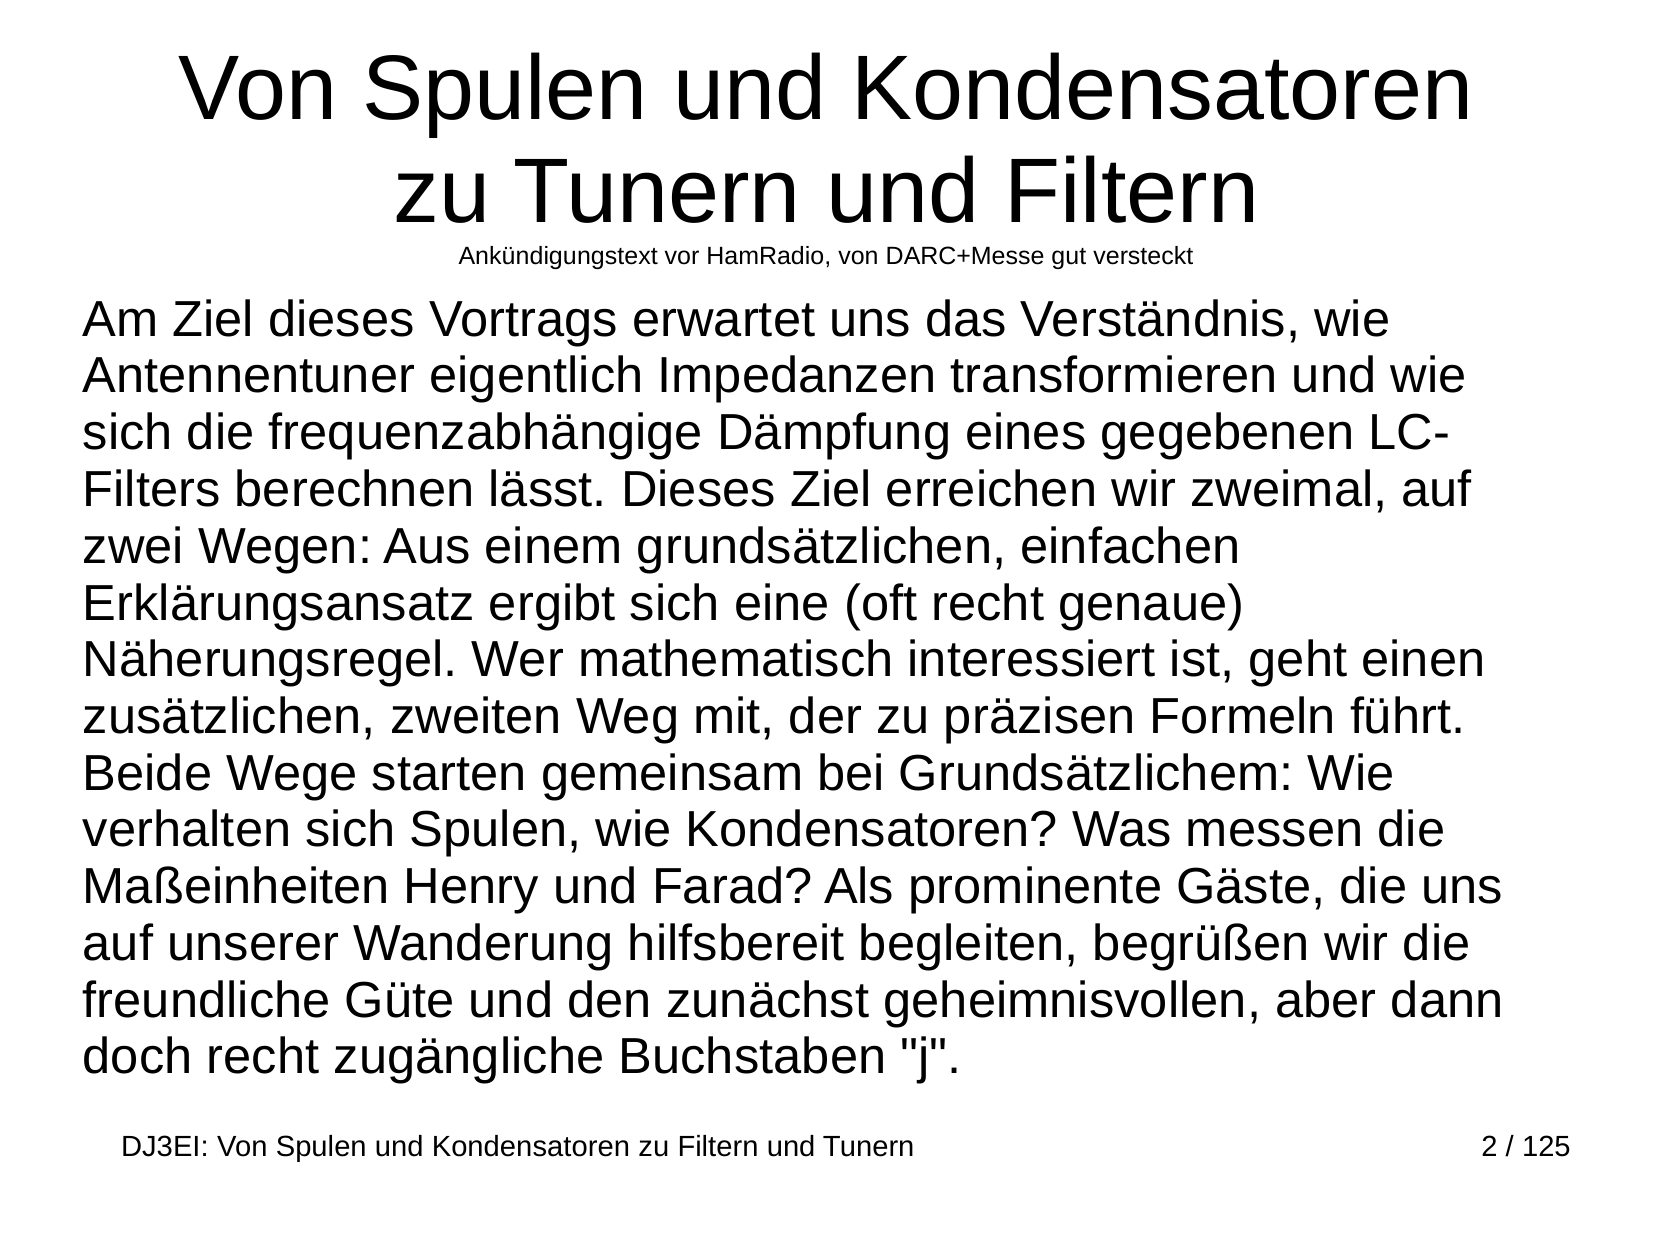

# Von Spulen und Kondensatoren zu Tunern und Filtern Ankündigungstext vor HamRadio, von DARC+Messe gut versteckt
Am Ziel dieses Vortrags erwartet uns das Verständnis, wie Antennentuner eigentlich Impedanzen transformieren und wie sich die frequenzabhängige Dämpfung eines gegebenen LC-Filters berechnen lässt. Dieses Ziel erreichen wir zweimal, auf zwei Wegen: Aus einem grundsätzlichen, einfachen Erklärungsansatz ergibt sich eine (oft recht genaue) Näherungsregel. Wer mathematisch interessiert ist, geht einen zusätzlichen, zweiten Weg mit, der zu präzisen Formeln führt. Beide Wege starten gemeinsam bei Grundsätzlichem: Wie verhalten sich Spulen, wie Kondensatoren? Was messen die Maßeinheiten Henry und Farad? Als prominente Gäste, die uns auf unserer Wanderung hilfsbereit begleiten, begrüßen wir die freundliche Güte und den zunächst geheimnisvollen, aber dann doch recht zugängliche Buchstaben "j".